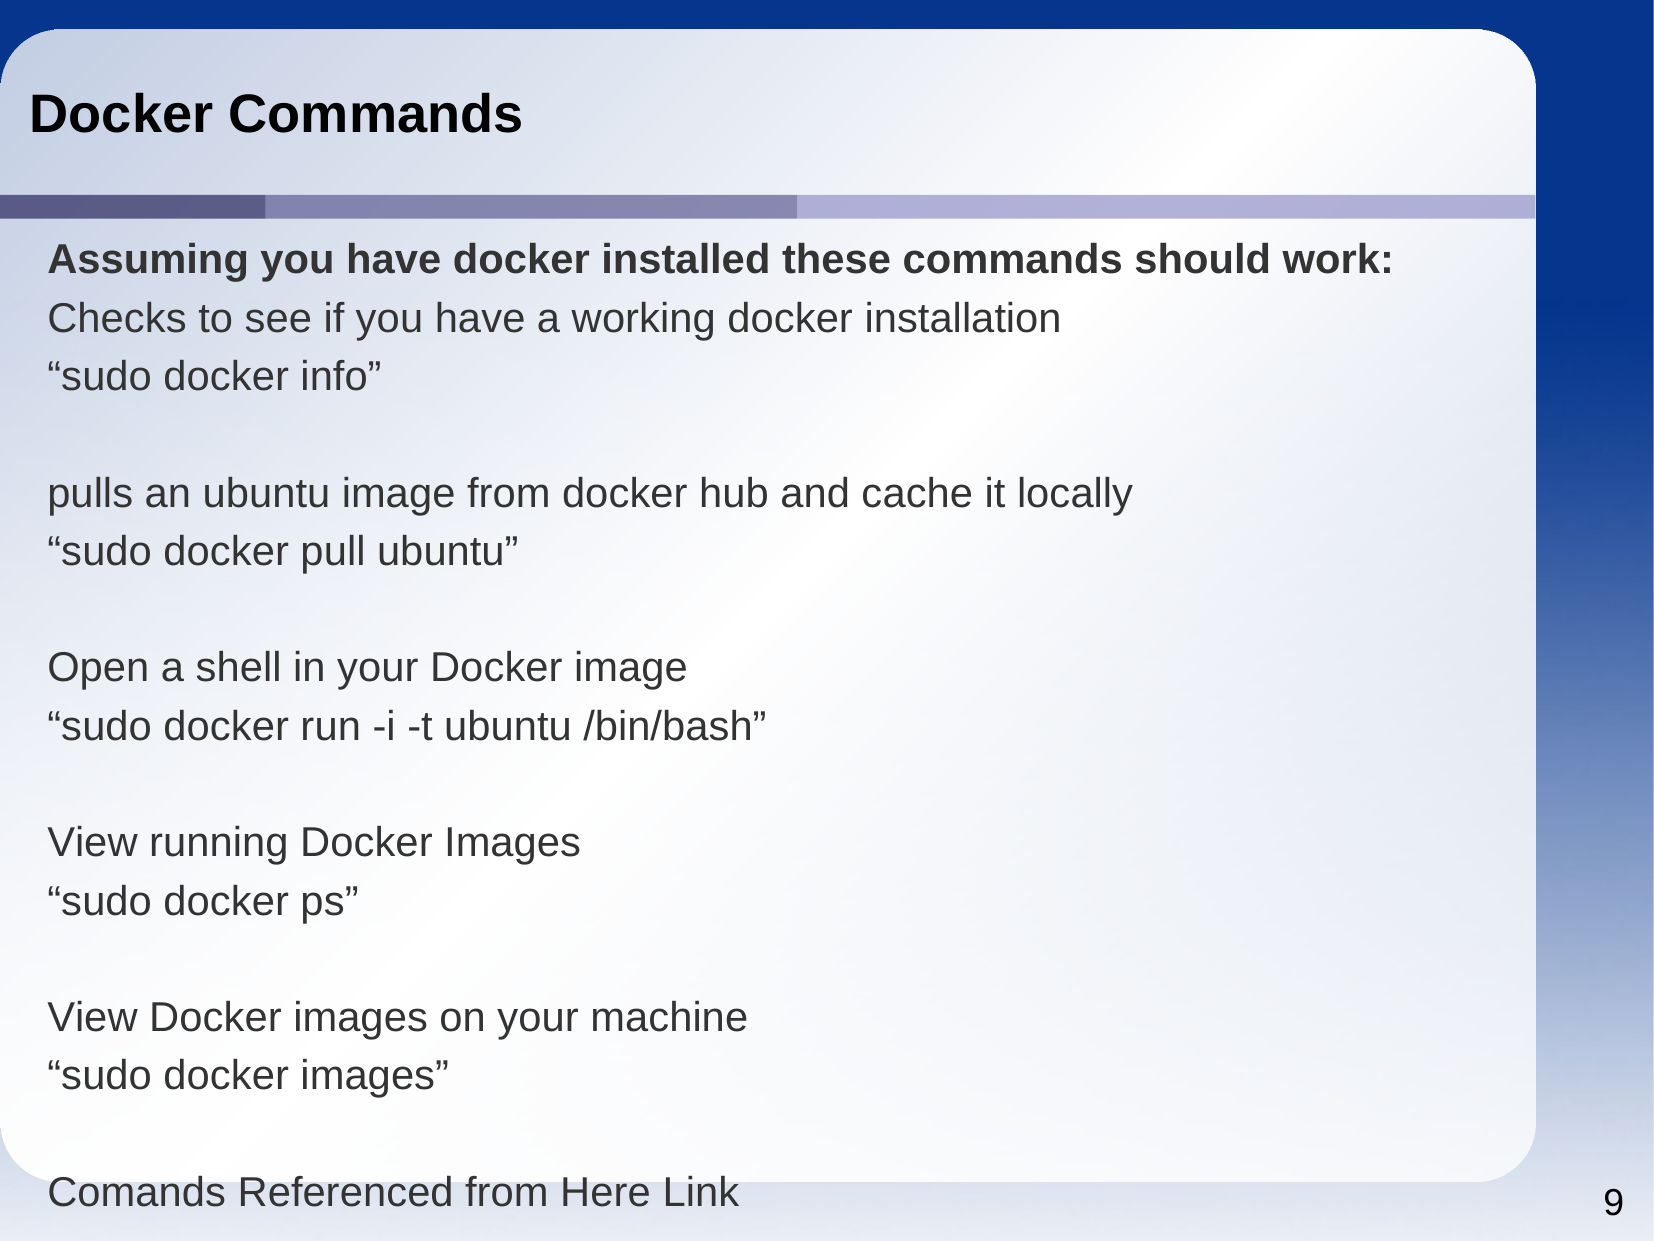

# Docker Commands
Assuming you have docker installed these commands should work:
Checks to see if you have a working docker installation
“sudo docker info”
pulls an ubuntu image from docker hub and cache it locally
“sudo docker pull ubuntu”
Open a shell in your Docker image
“sudo docker run -i -t ubuntu /bin/bash”
View running Docker Images
“sudo docker ps”
View Docker images on your machine
“sudo docker images”
Comands Referenced from Here Link
9